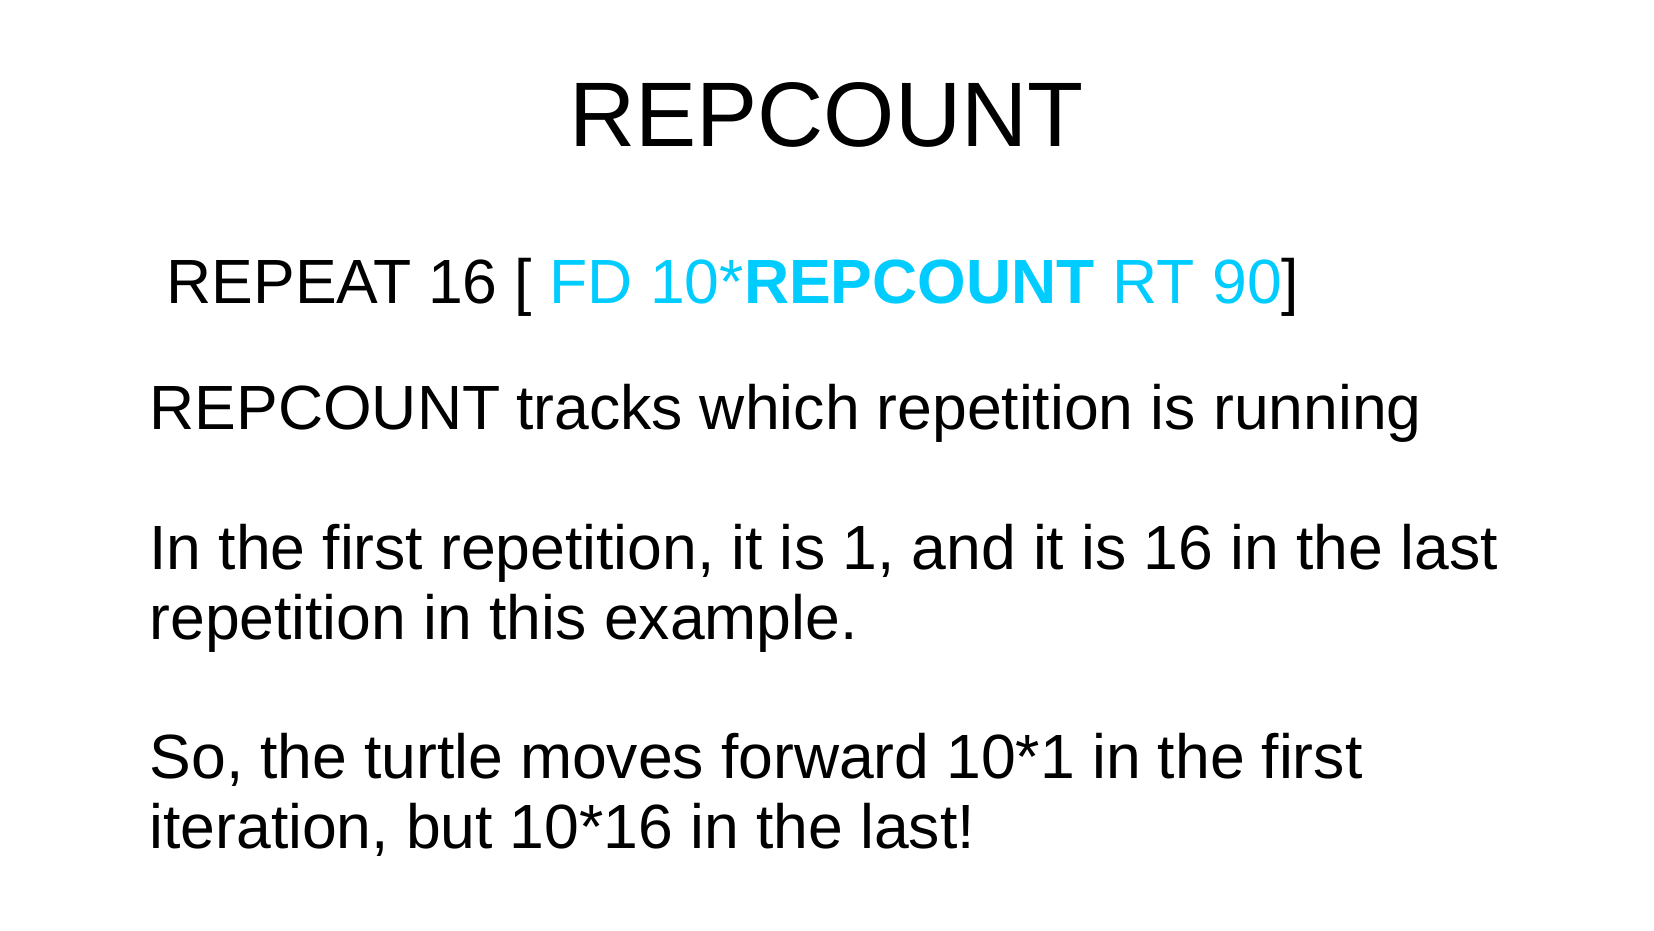

# REPCOUNT
REPEAT 16 [ FD 10*REPCOUNT RT 90]
REPCOUNT tracks which repetition is running
In the first repetition, it is 1, and it is 16 in the last repetition in this example.
So, the turtle moves forward 10*1 in the first iteration, but 10*16 in the last!